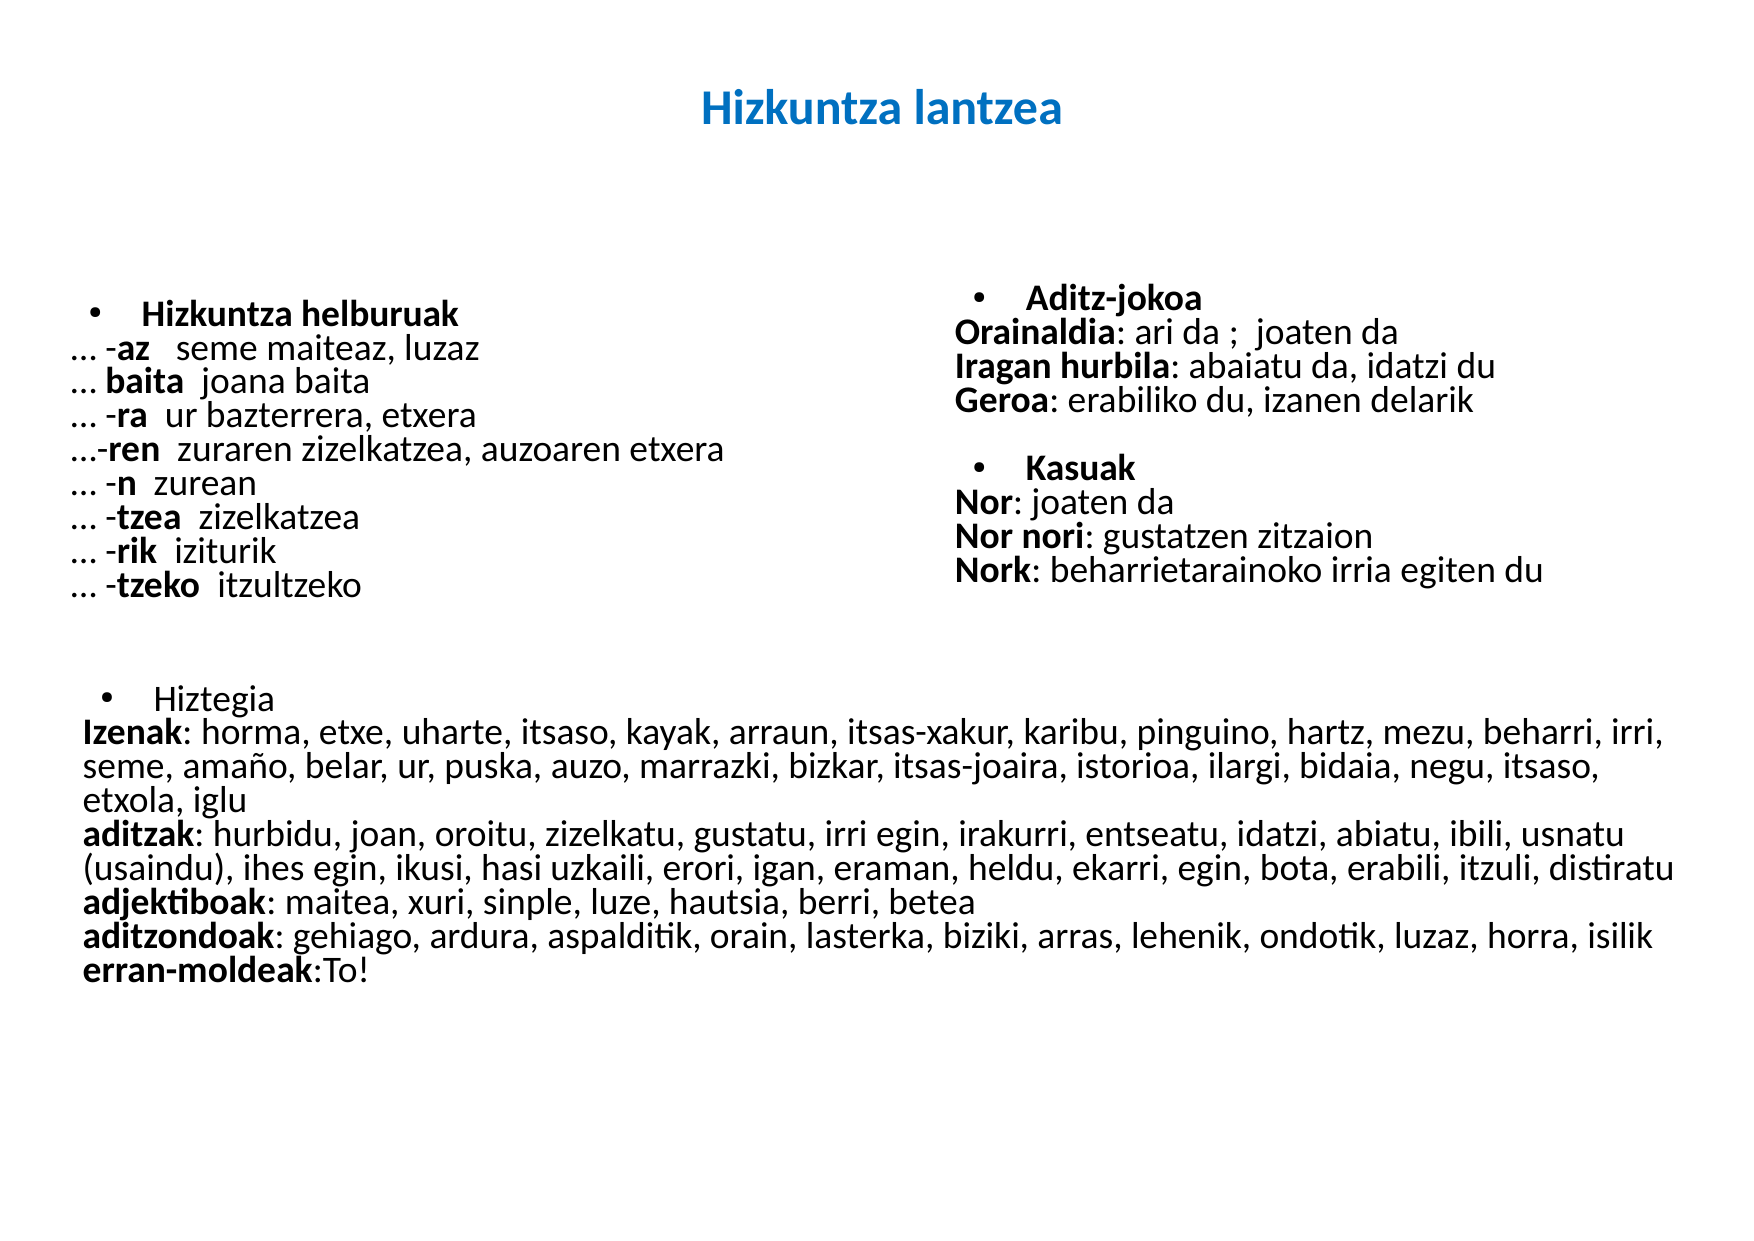

# Hizkuntza lantzea
Aditz-jokoa
Orainaldia: ari da ; joaten da
Iragan hurbila: abaiatu da, idatzi du
Geroa: erabiliko du, izanen delarik
Kasuak
Nor: joaten da
Nor nori: gustatzen zitzaion
Nork: beharrietarainoko irria egiten du
Hizkuntza helburuak
… -az seme maiteaz, luzaz
… baita joana baita
… -ra ur bazterrera, etxera
…-ren zuraren zizelkatzea, auzoaren etxera
… -n zurean
… -tzea zizelkatzea
… -rik iziturik
… -tzeko itzultzeko
Hiztegia
Izenak: horma, etxe, uharte, itsaso, kayak, arraun, itsas-xakur, karibu, pinguino, hartz, mezu, beharri, irri, seme, amaño, belar, ur, puska, auzo, marrazki, bizkar, itsas-joaira, istorioa, ilargi, bidaia, negu, itsaso, etxola, iglu
aditzak: hurbidu, joan, oroitu, zizelkatu, gustatu, irri egin, irakurri, entseatu, idatzi, abiatu, ibili, usnatu (usaindu), ihes egin, ikusi, hasi uzkaili, erori, igan, eraman, heldu, ekarri, egin, bota, erabili, itzuli, distiratu
adjektiboak: maitea, xuri, sinple, luze, hautsia, berri, betea
aditzondoak: gehiago, ardura, aspalditik, orain, lasterka, biziki, arras, lehenik, ondotik, luzaz, horra, isilik
erran-moldeak:To!